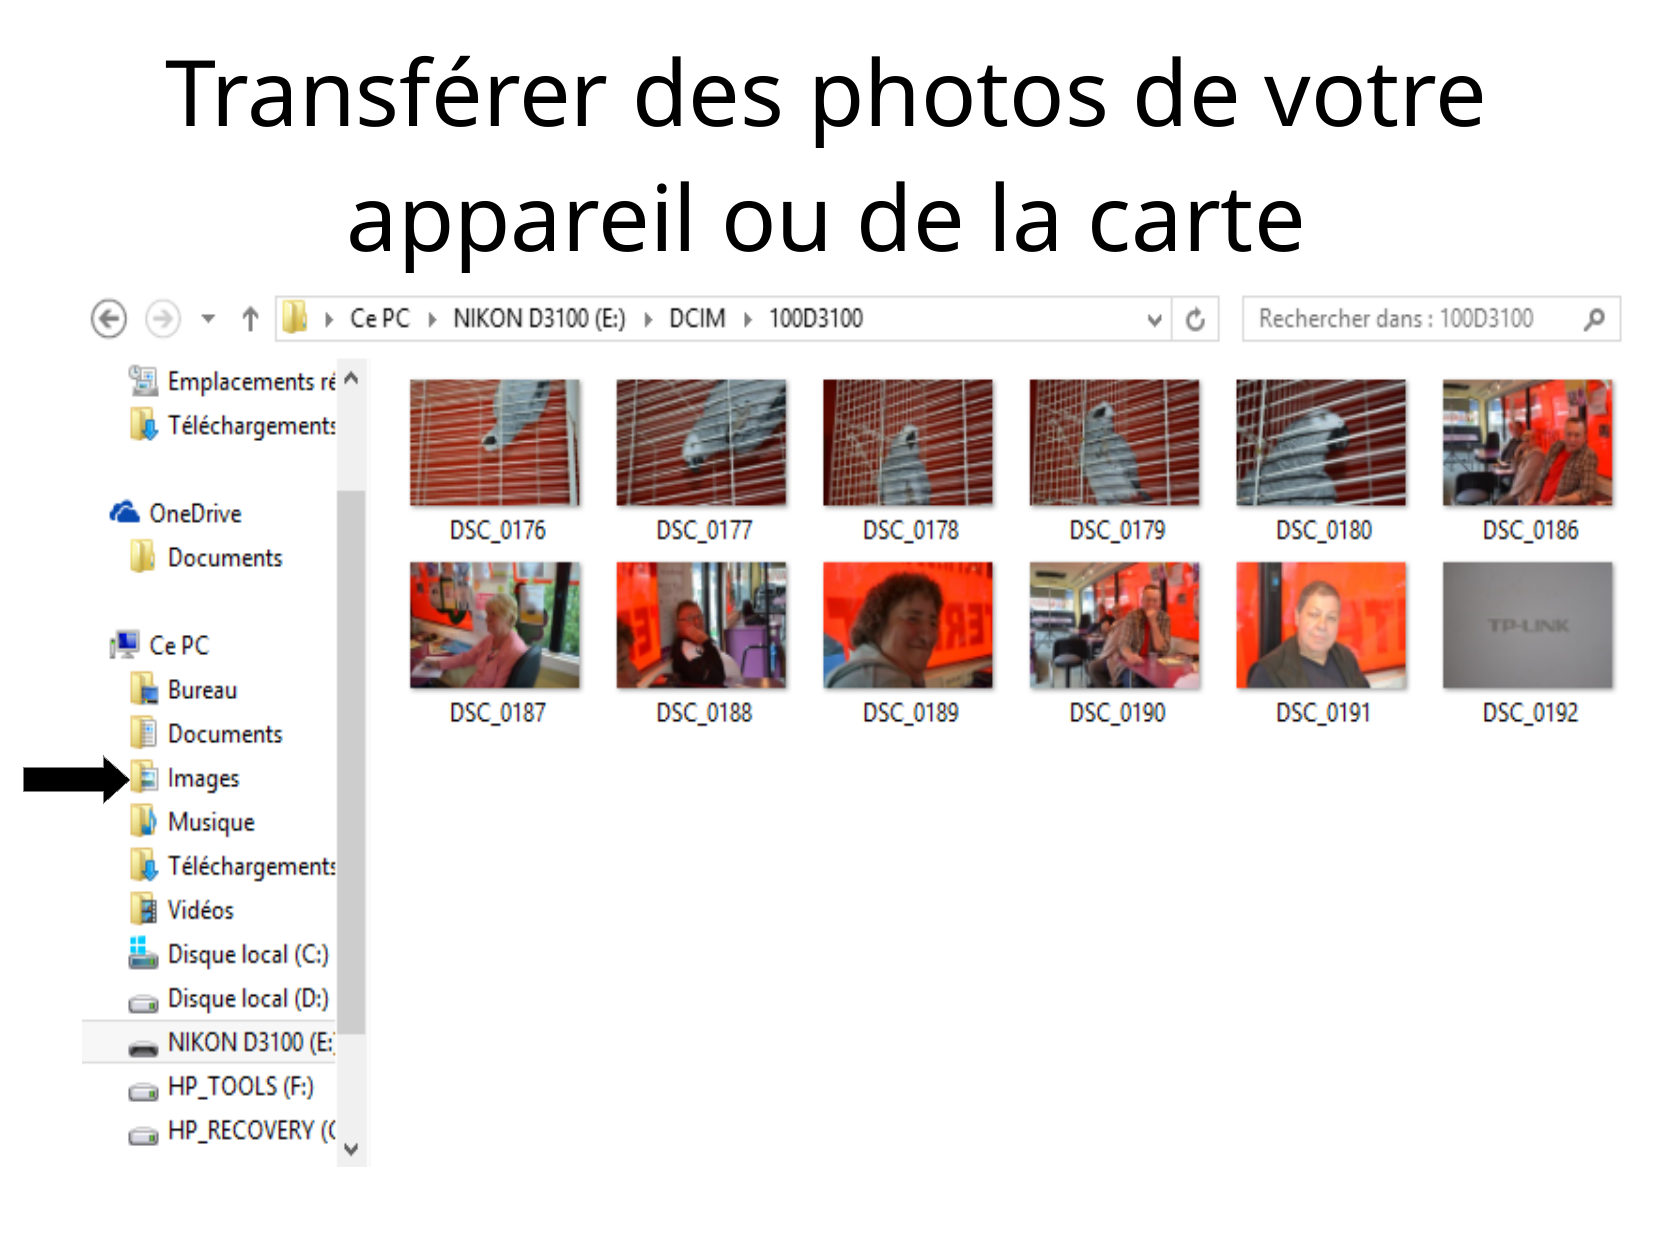

# Transférer des photos de votre appareil ou de la carte